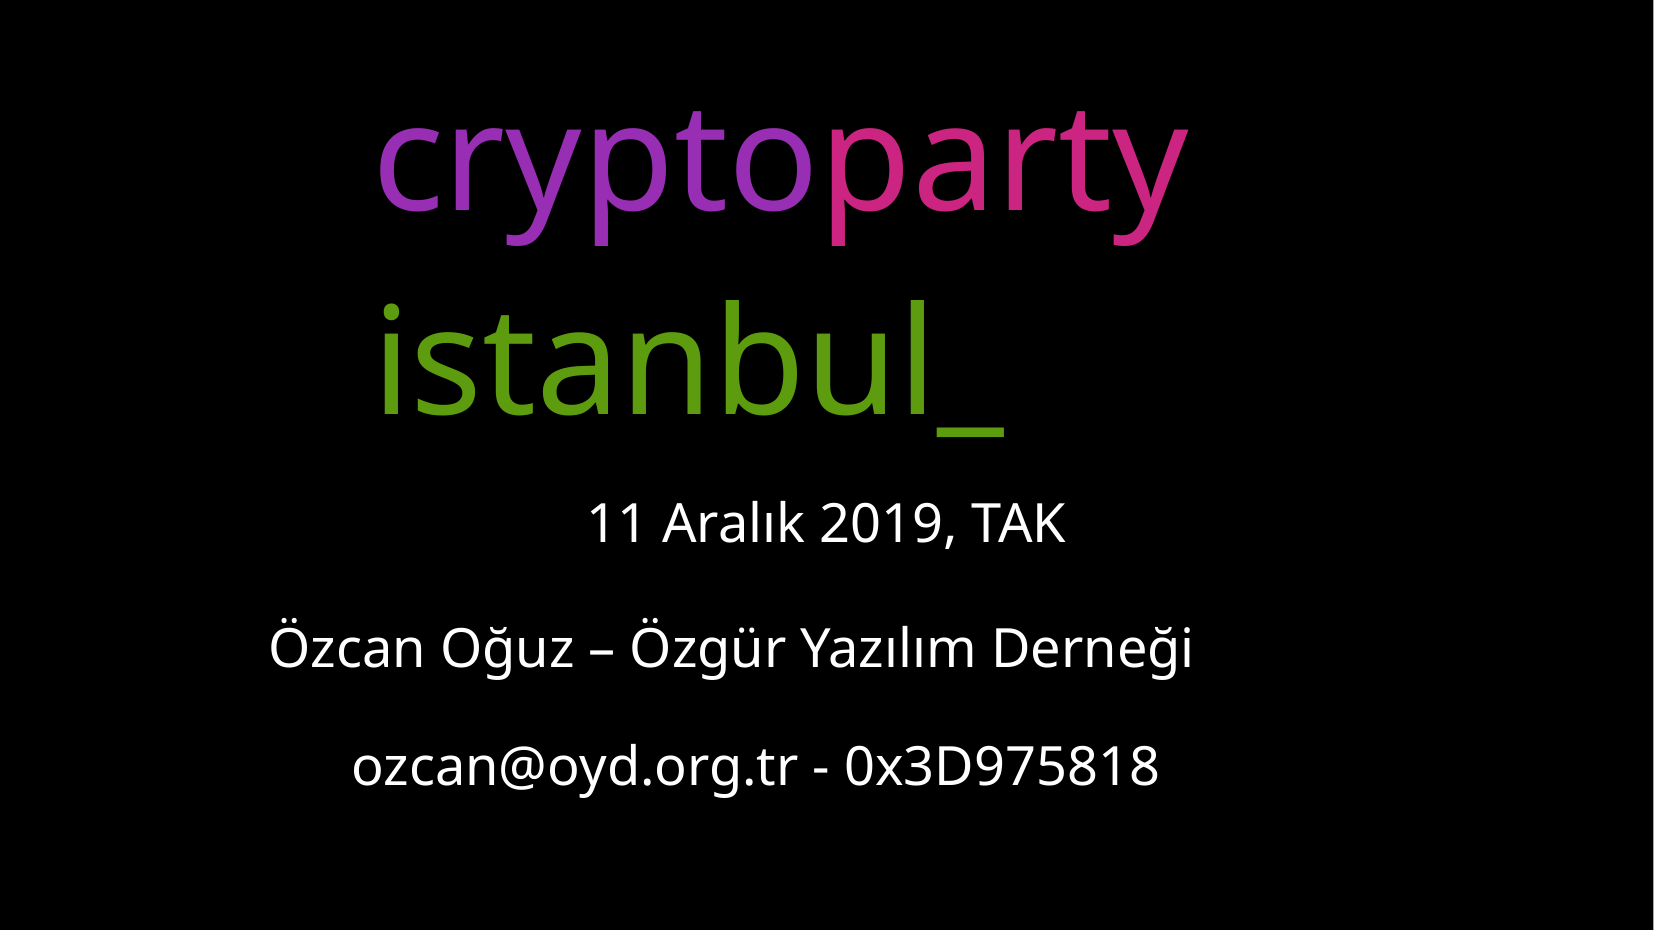

# cryptoparty istanbul_
11 Aralık 2019, TAK
Özcan Oğuz – Özgür Yazılım Derneği
ozcan@oyd.org.tr - 0x3D975818